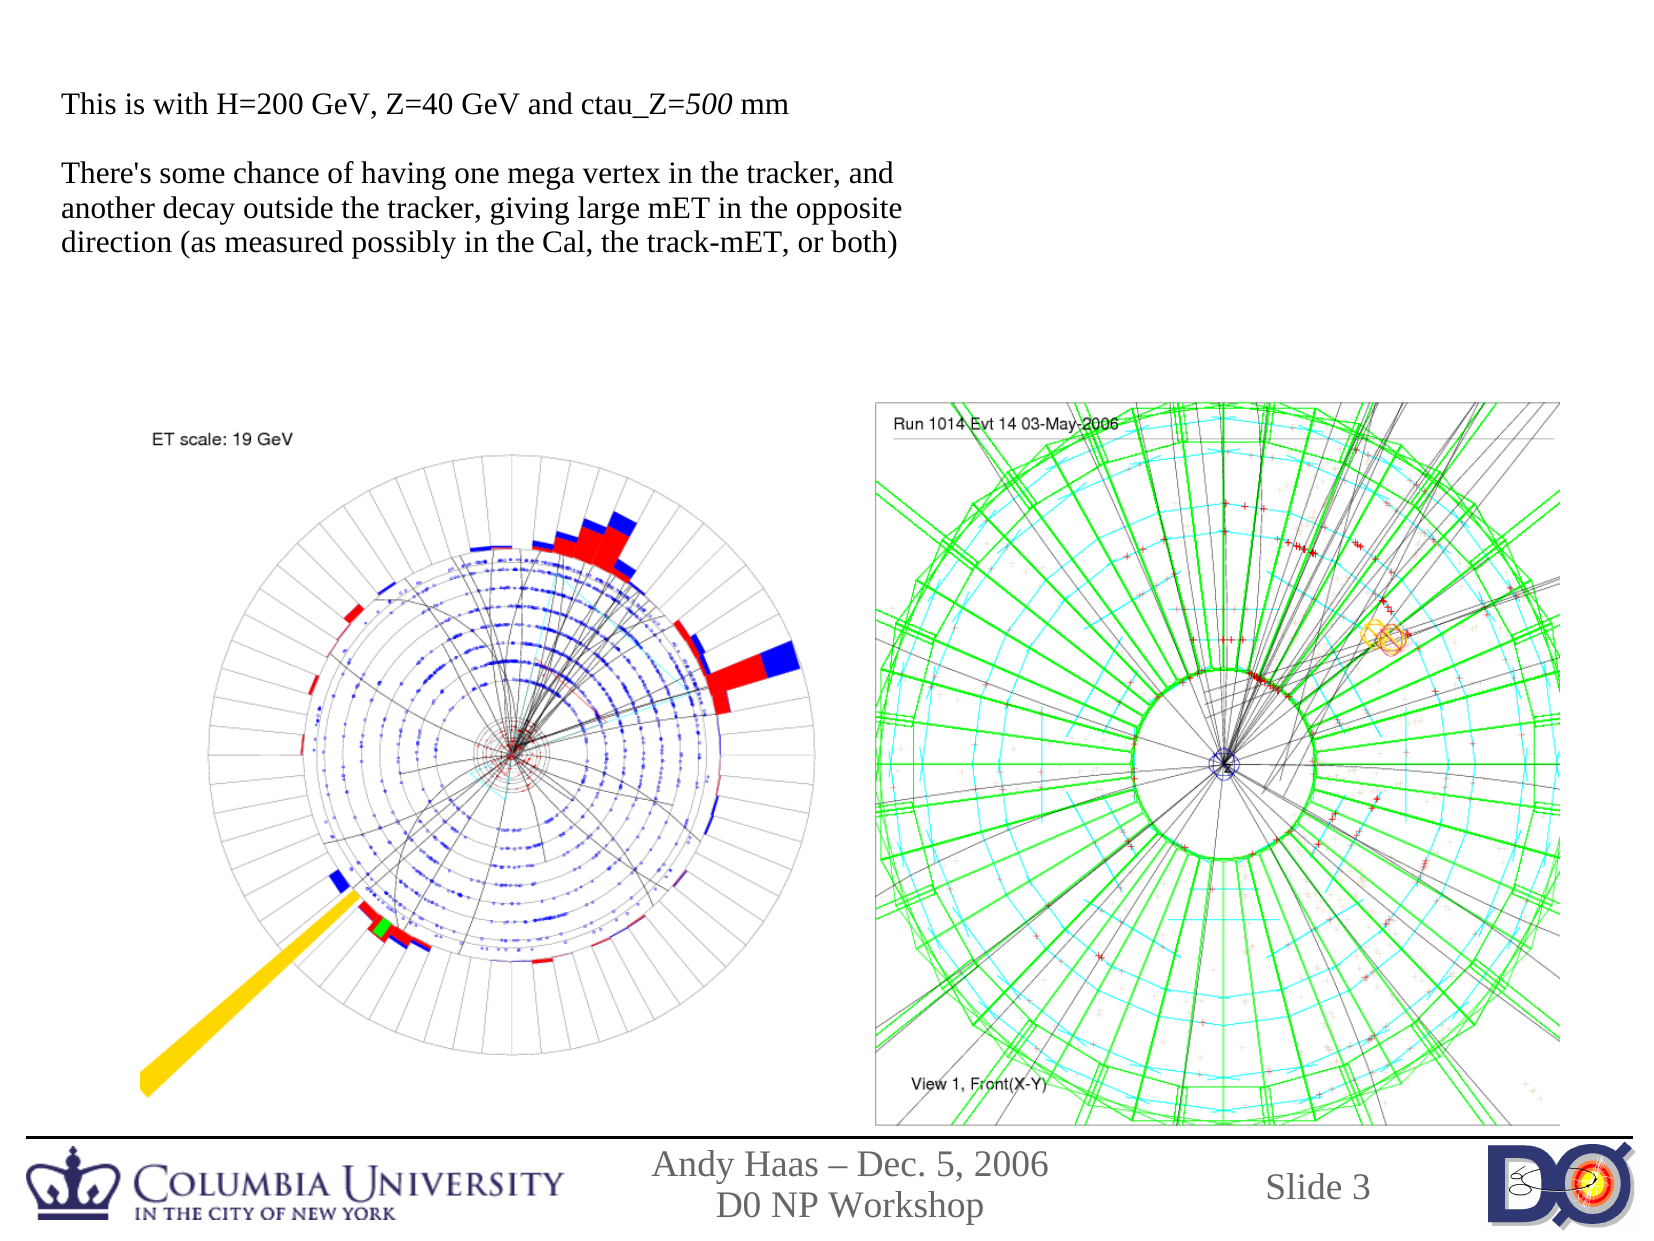

This is with H=200 GeV, Z=40 GeV and ctau_Z=500 mm
There's some chance of having one mega vertex in the tracker, and another decay outside the tracker, giving large mET in the opposite direction (as measured possibly in the Cal, the track-mET, or both)